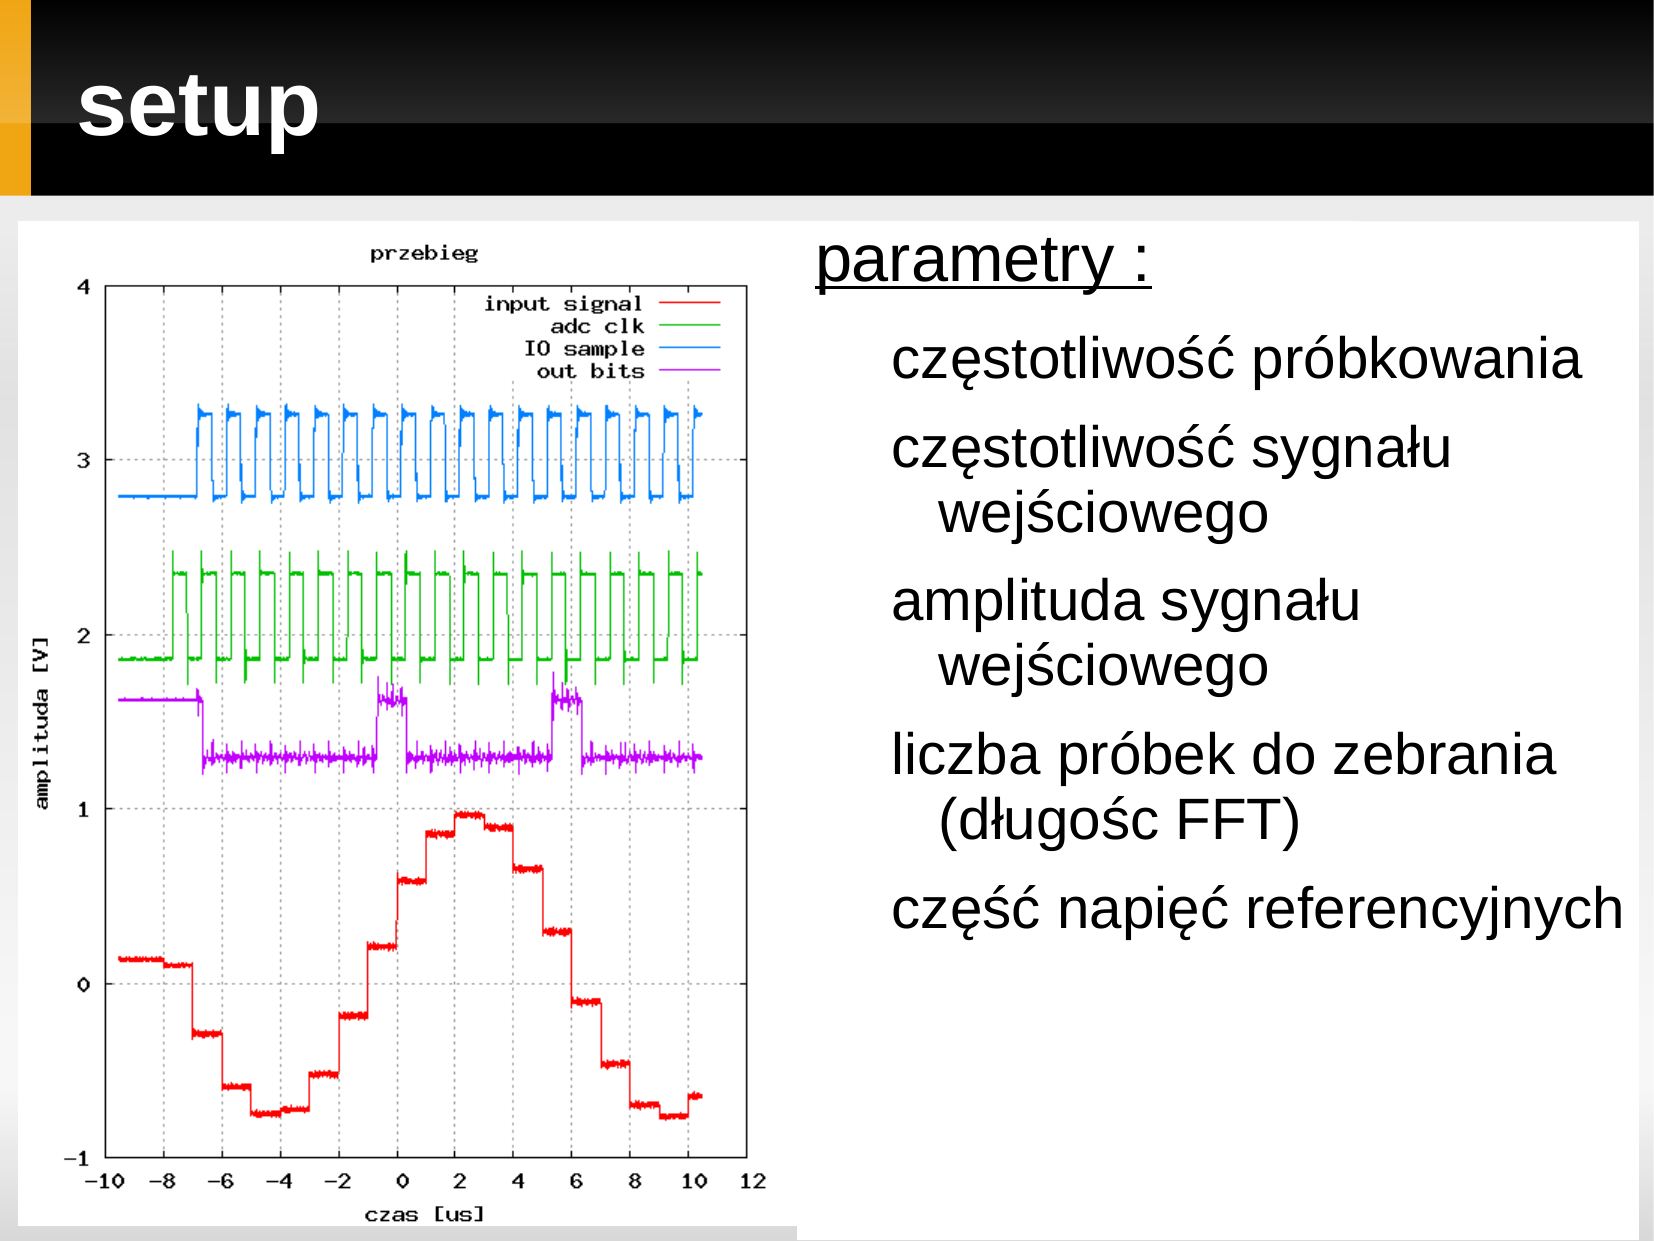

# setup
parametry :
częstotliwość próbkowania
częstotliwość sygnału wejściowego
amplituda sygnału wejściowego
liczba próbek do zebrania (długośc FFT)
część napięć referencyjnych